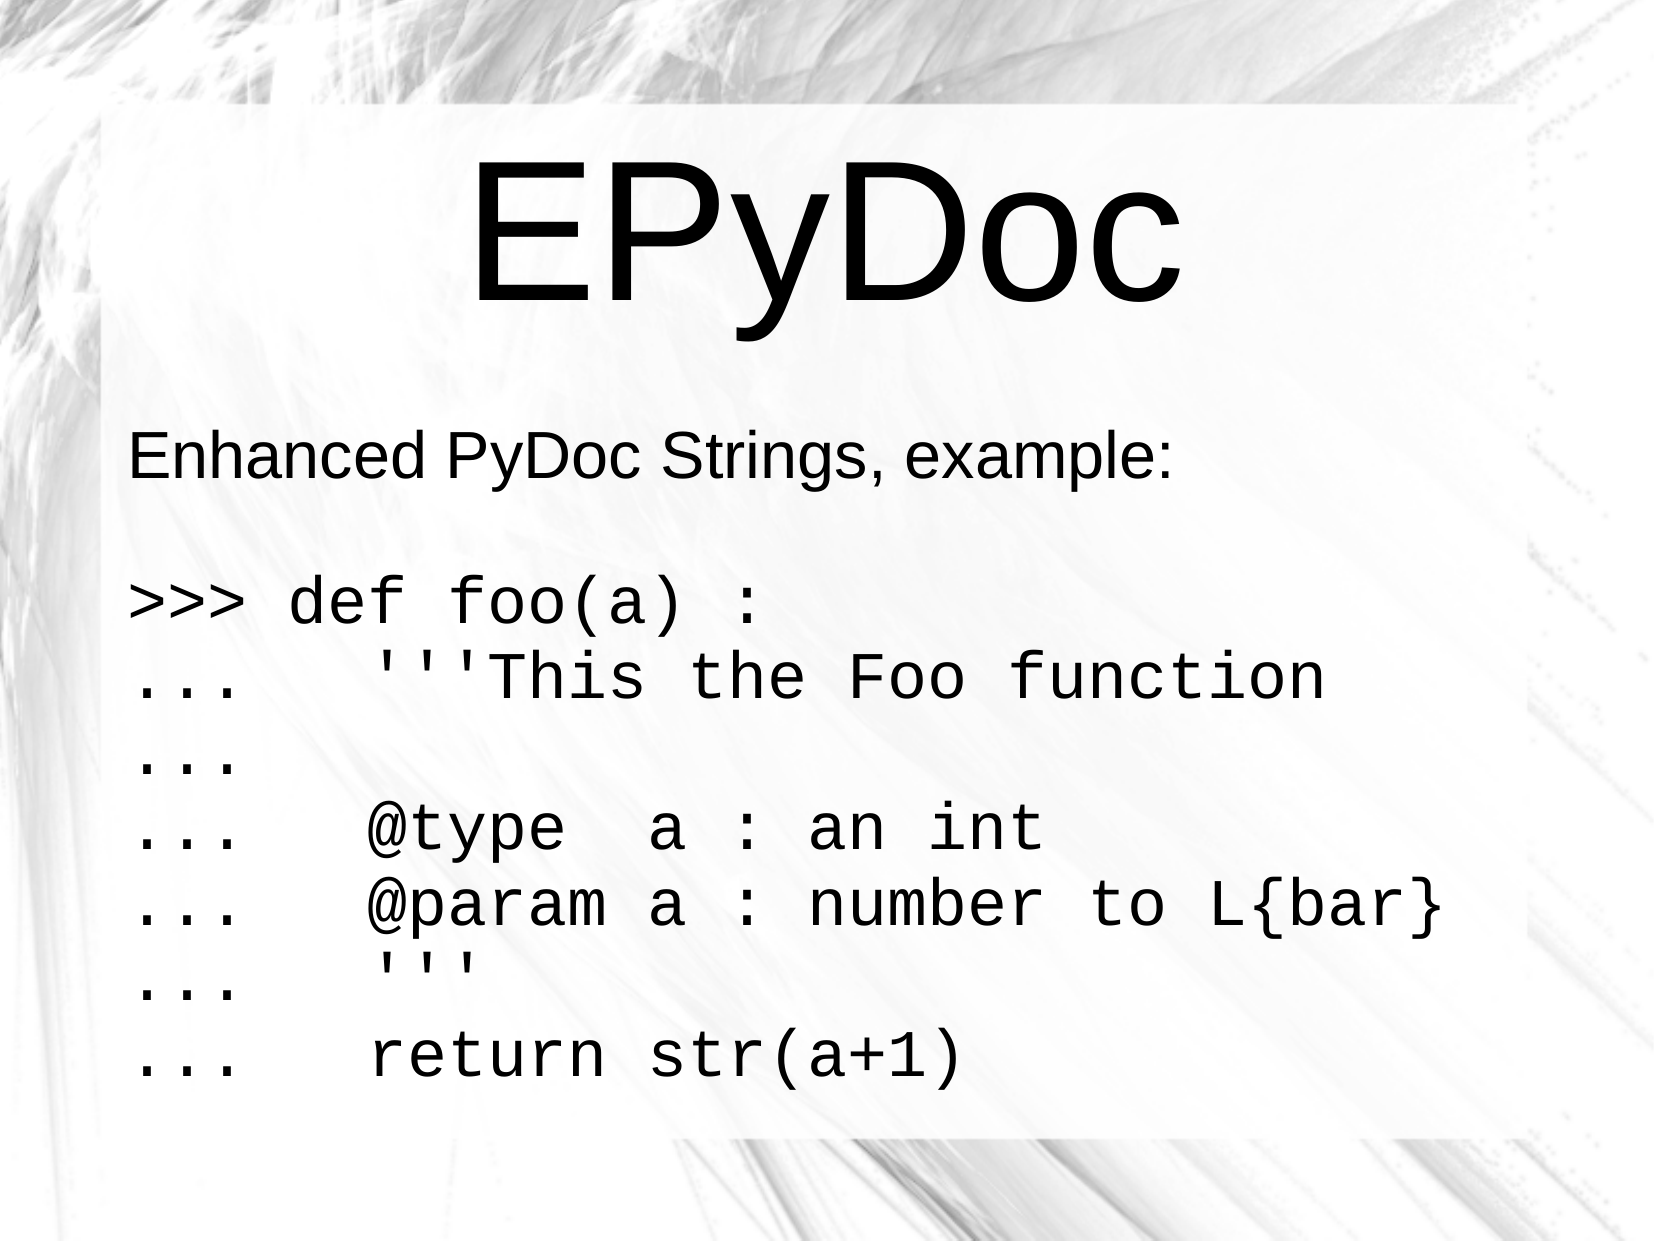

EPyDoc
Enhanced PyDoc Strings, example:
>>> def foo(a) :
... '''This the Foo function
...
... @type a : an int
... @param a : number to L{bar}
... '''
... return str(a+1)